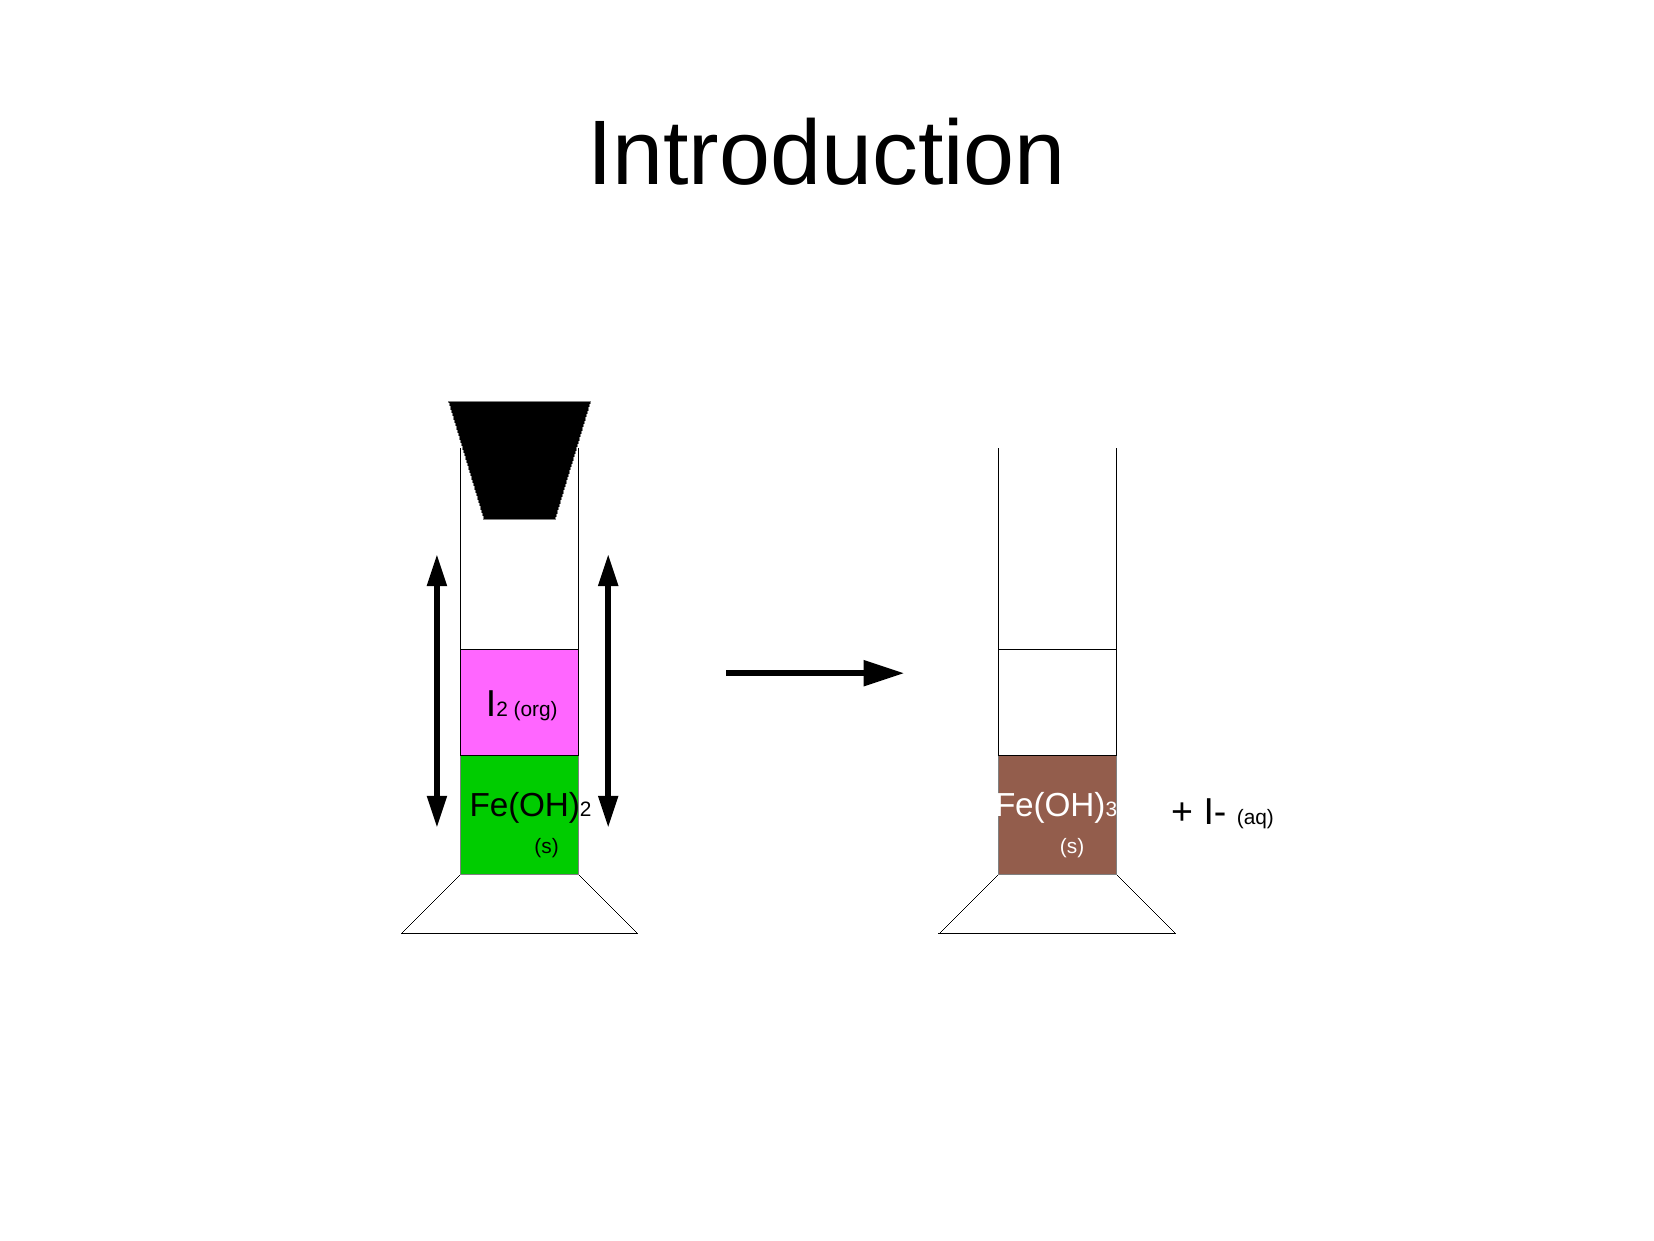

# Introduction
 I2 (org)
Fe(OH)2
 (s)
Fe(OH)3
 (s)
 + I- (aq)